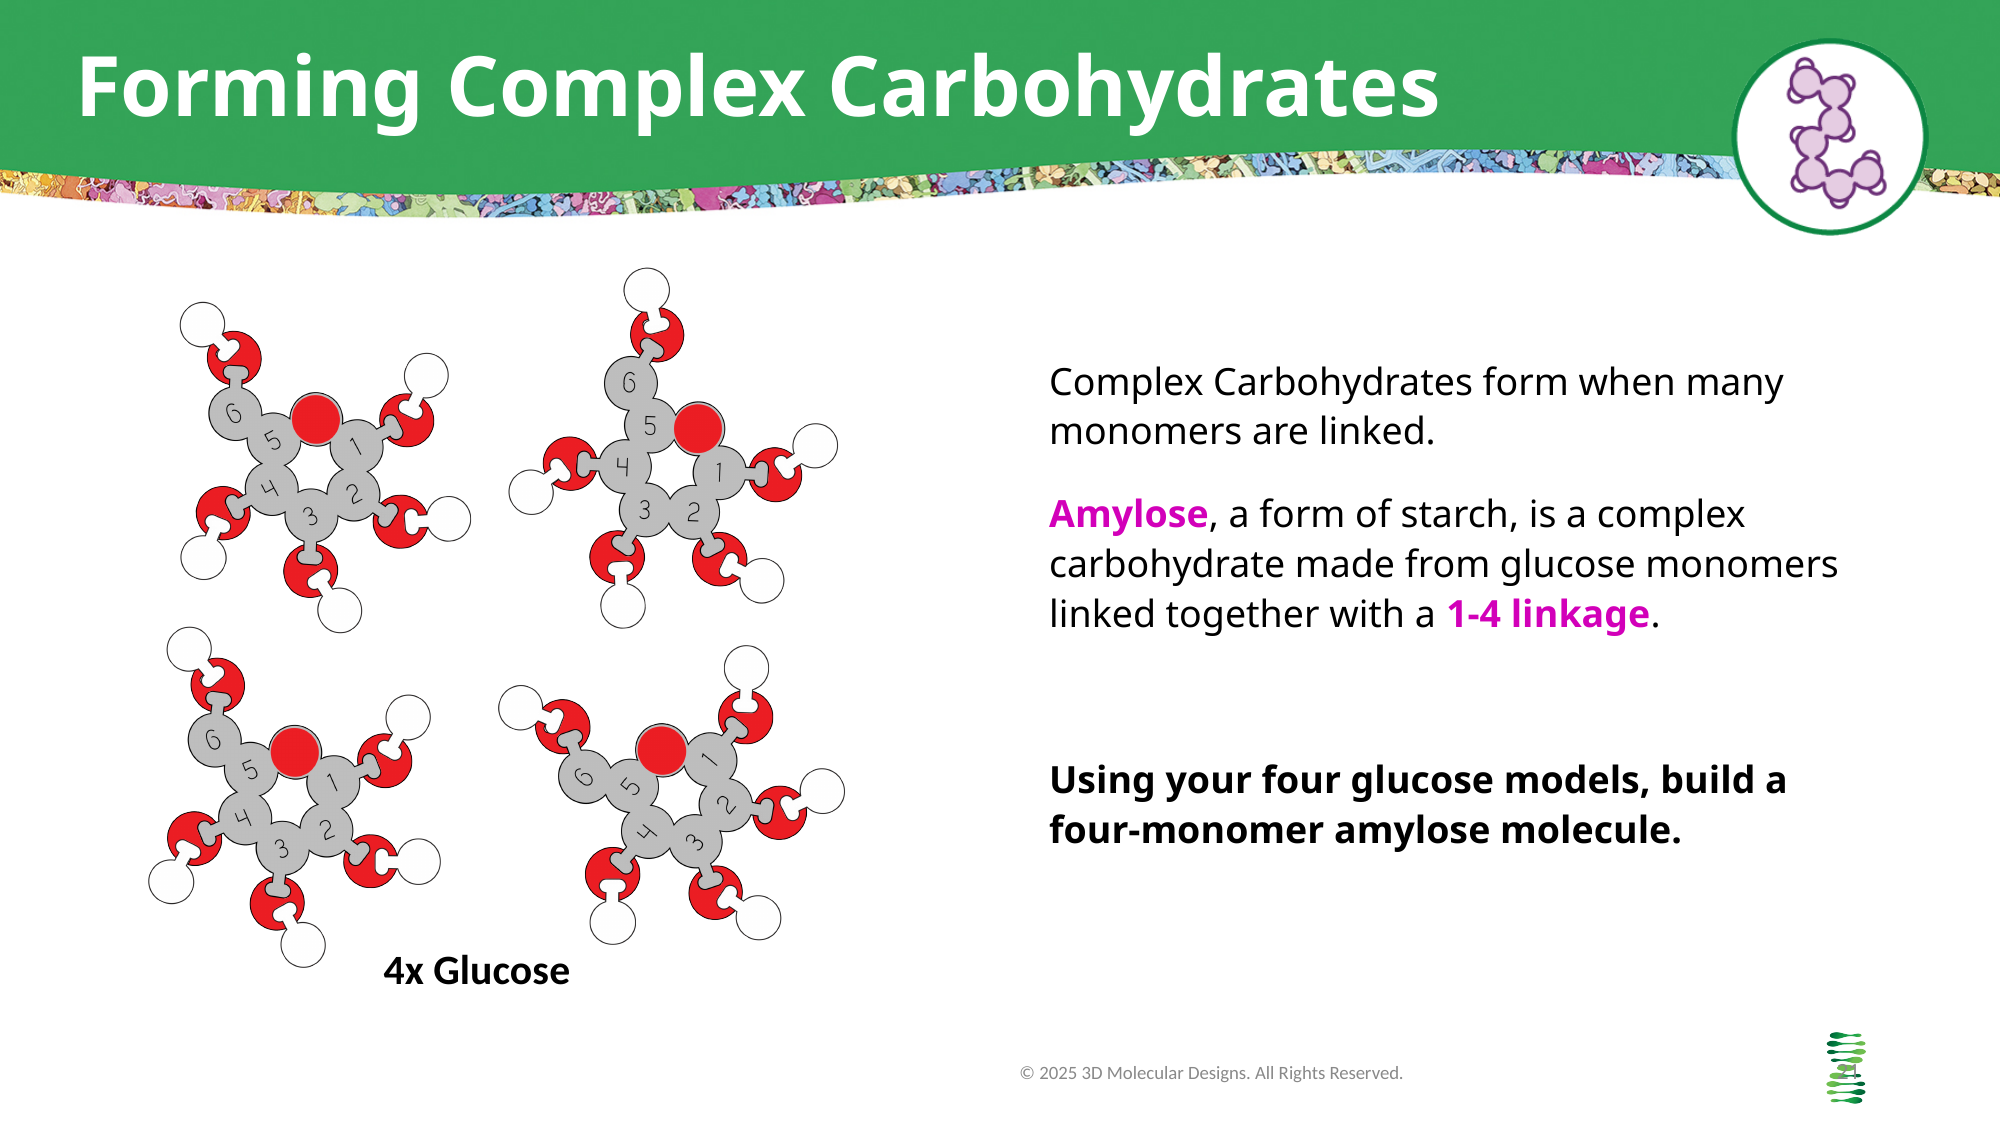

# Forming Complex Carbohydrates
Complex Carbohydrates form when many monomers are linked.
Amylose, a form of starch, is a complex carbohydrate made from glucose monomers linked together with a 1-4 linkage.
Using your four glucose models, build a four-monomer amylose molecule.
4x Glucose